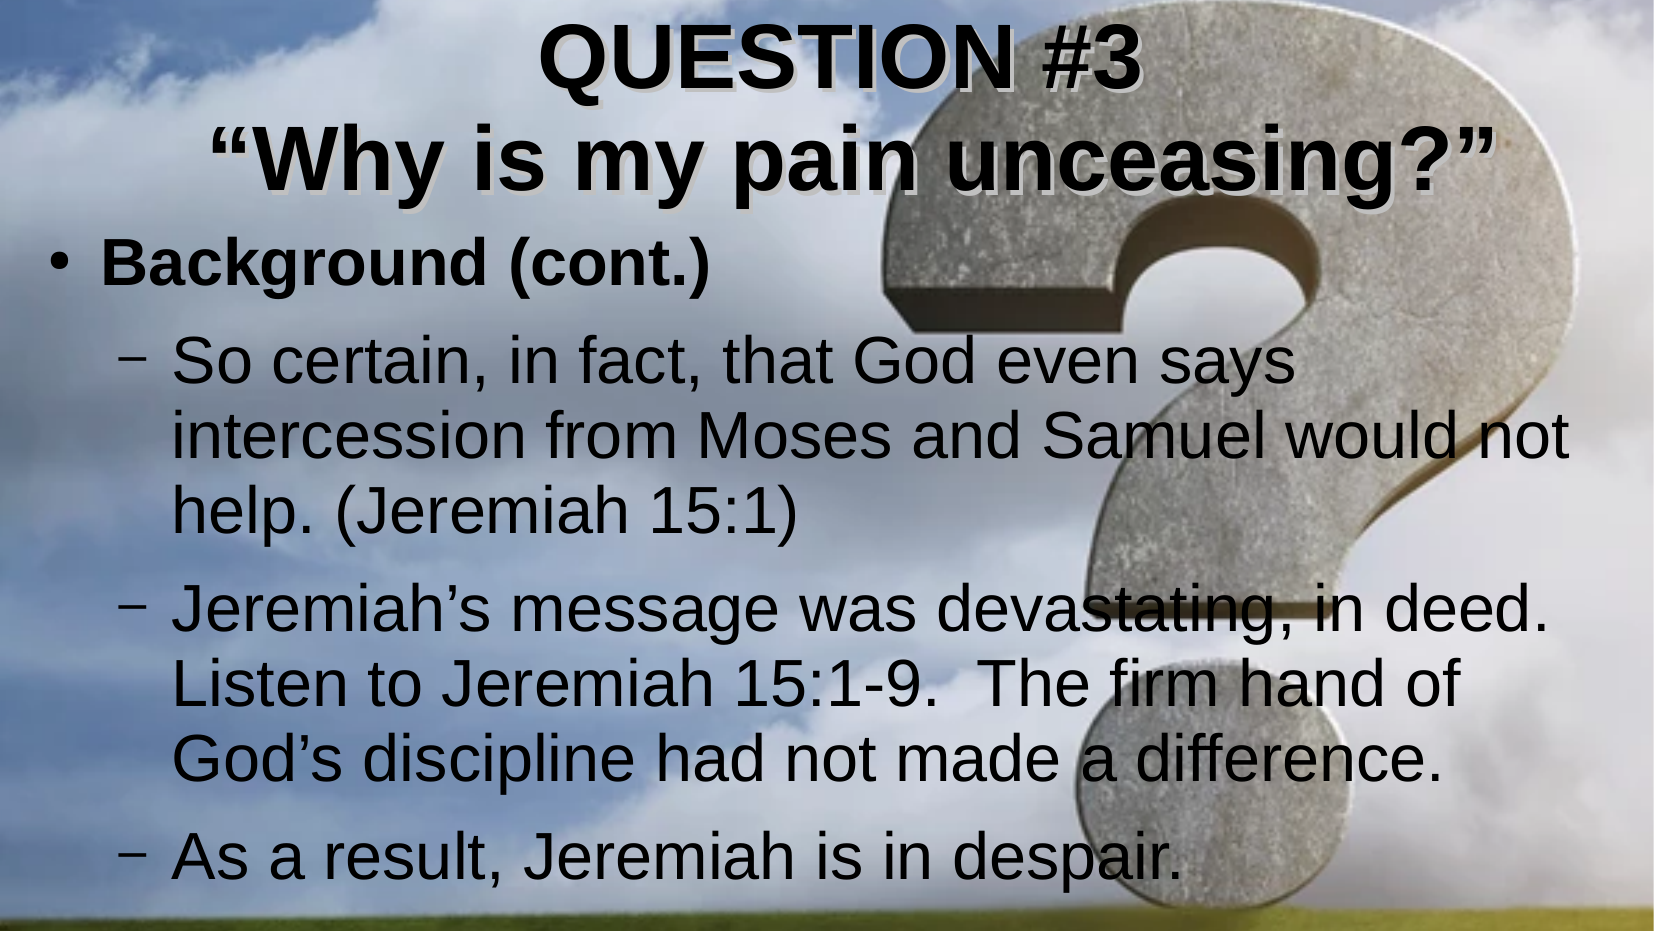

# QUESTION #3 “Why is my pain unceasing?”
Background (cont.)
So certain, in fact, that God even says intercession from Moses and Samuel would not help. (Jeremiah 15:1)
Jeremiah’s message was devastating, in deed. Listen to Jeremiah 15:1-9. The firm hand of God’s discipline had not made a difference.
As a result, Jeremiah is in despair.